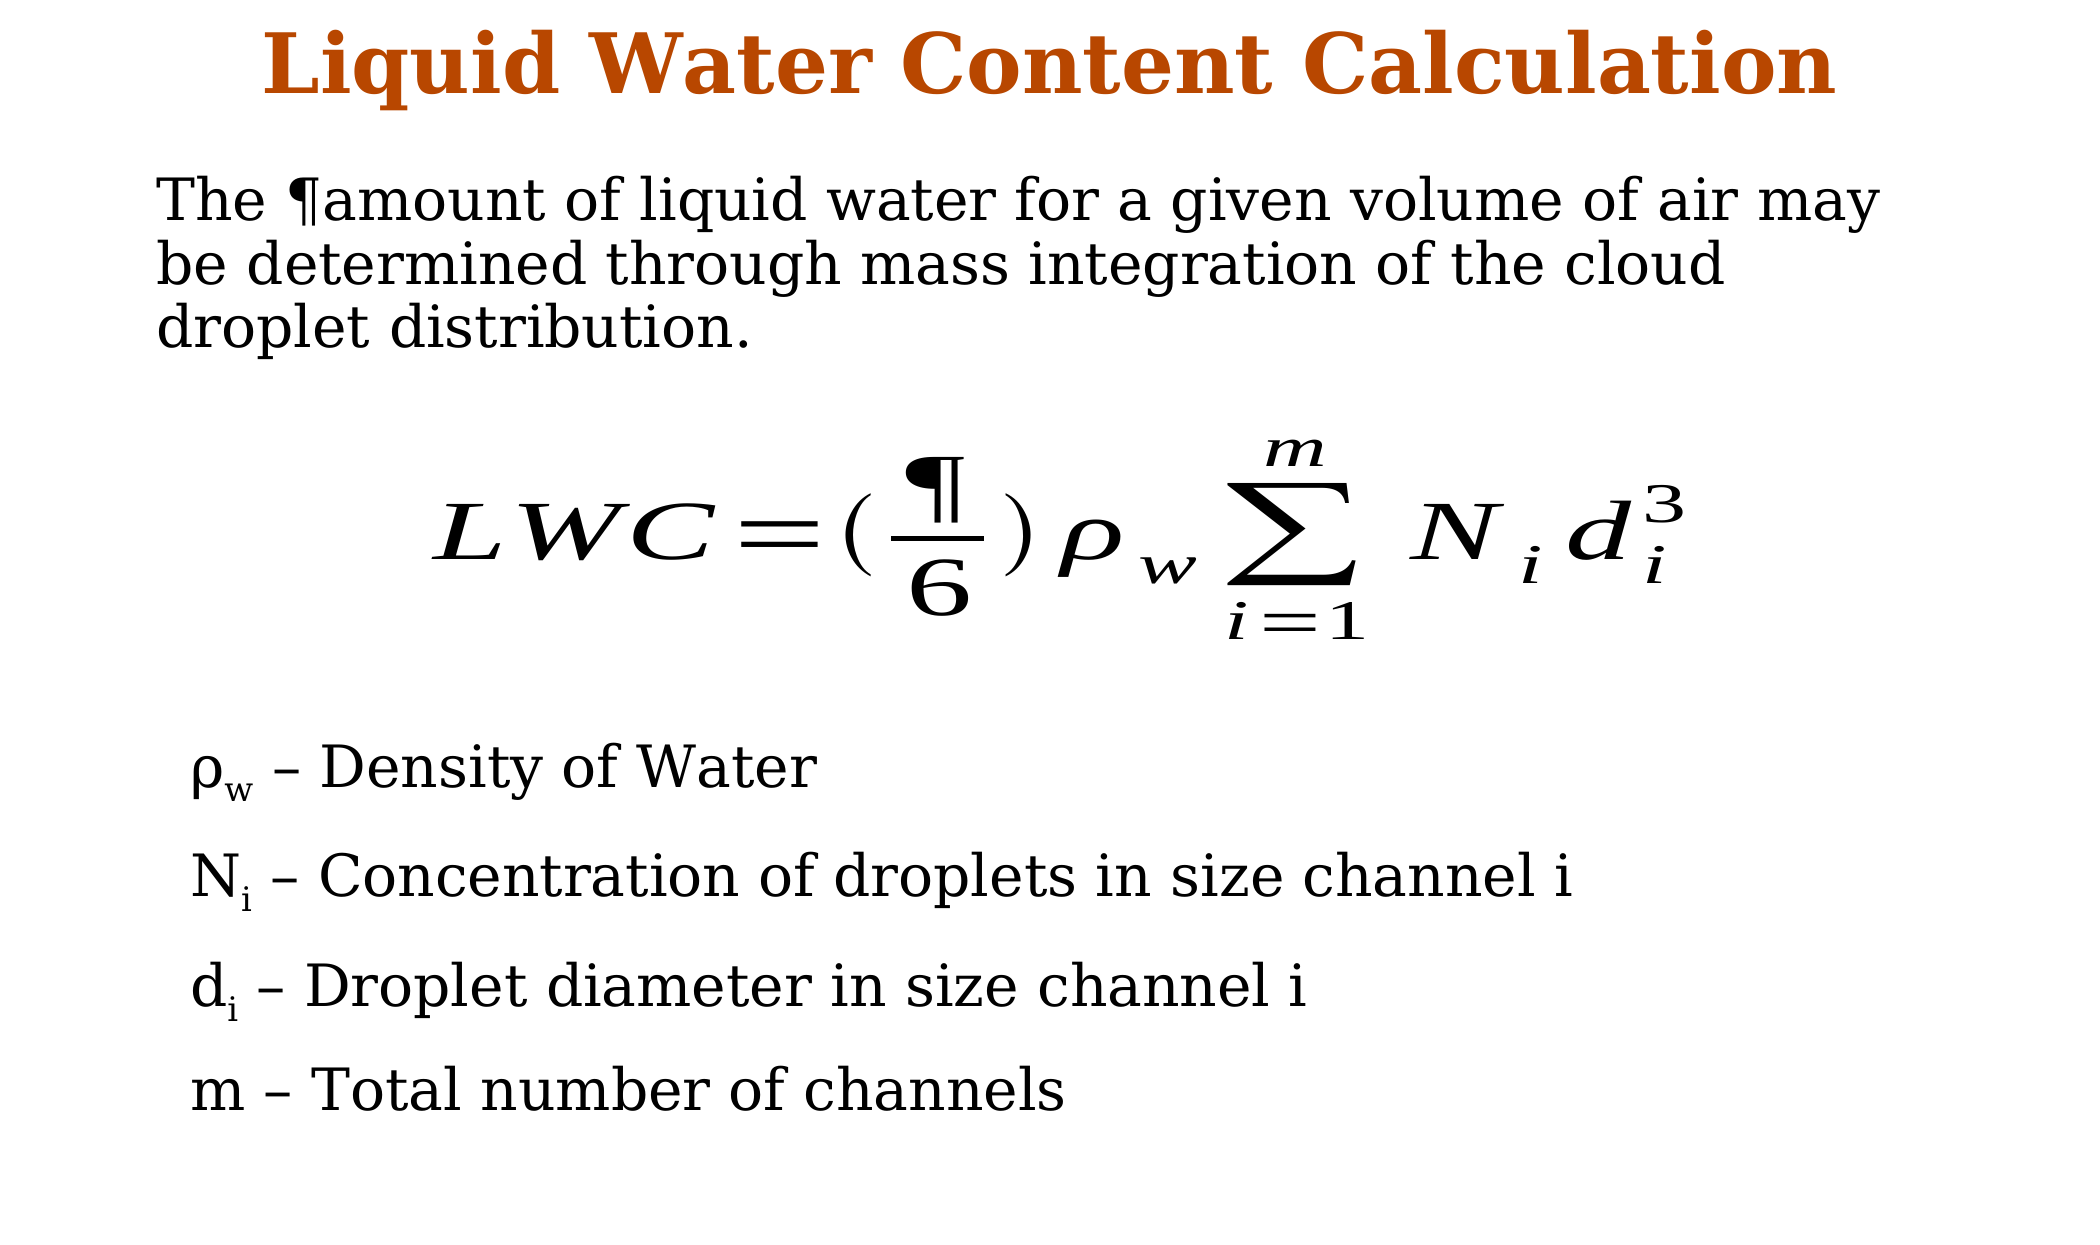

Liquid Water Content Calculation
The ¶amount of liquid water for a given volume of air may be determined through mass integration of the cloud droplet distribution.
ρw – Density of Water
Ni – Concentration of droplets in size channel i
di – Droplet diameter in size channel i
m – Total number of channels